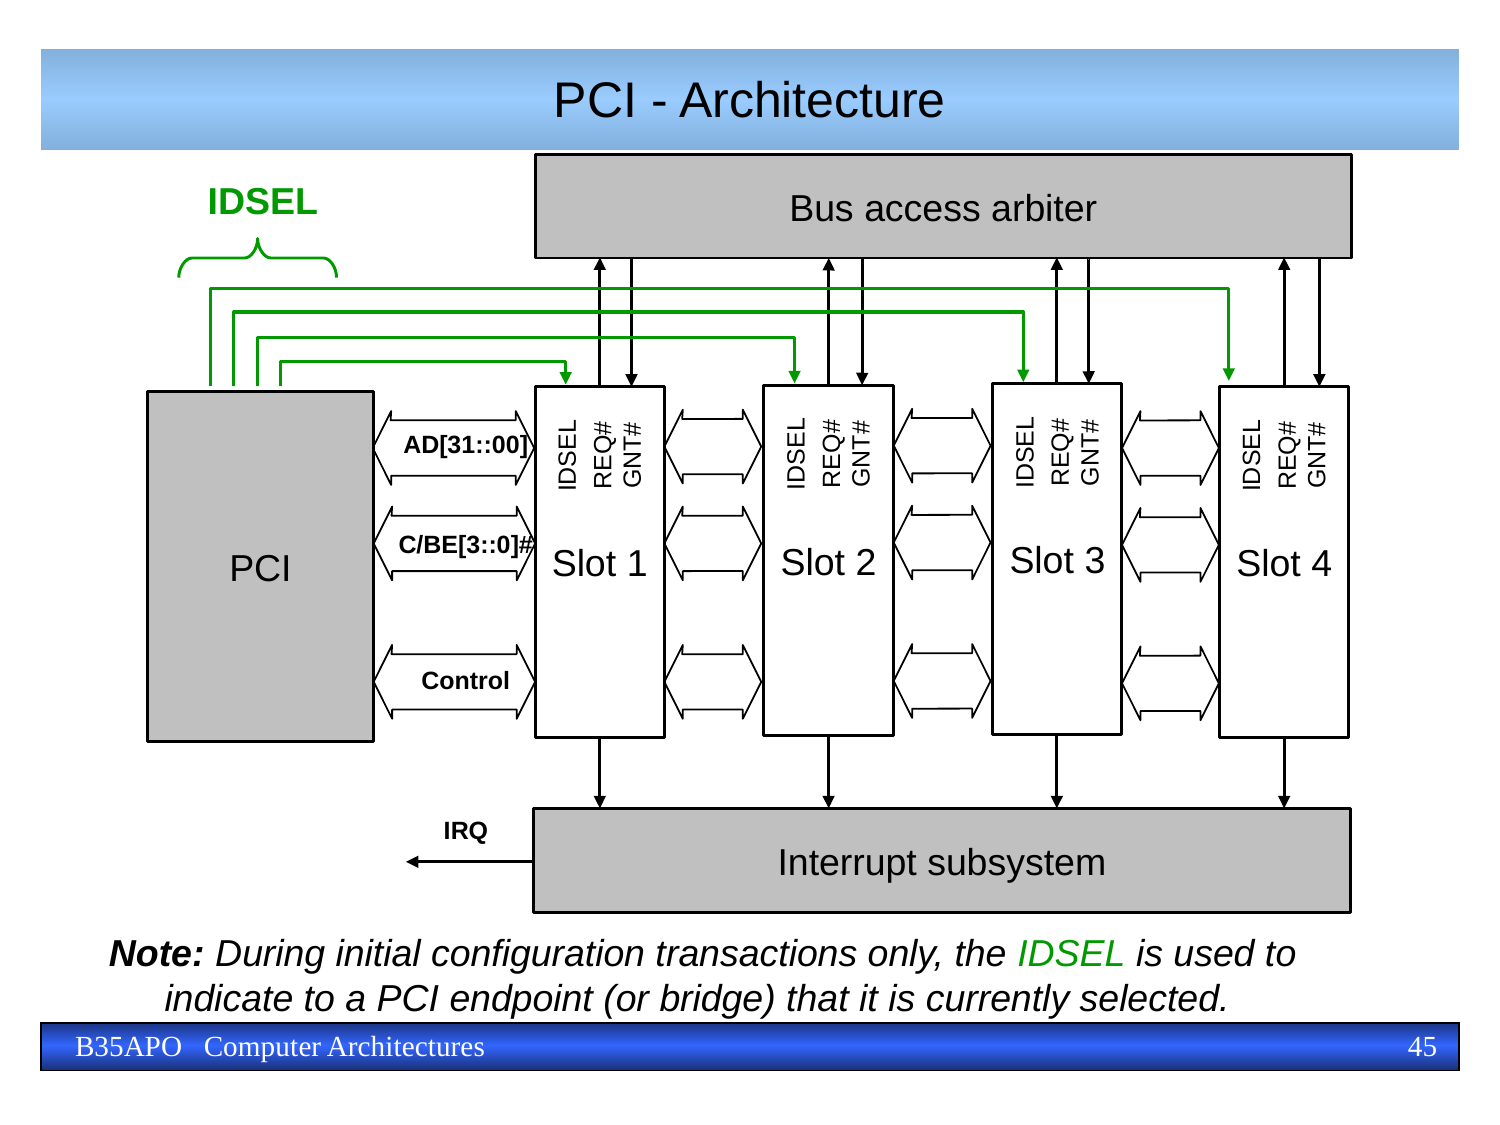

# PCI - Architecture
Bus access arbiter
Slot 3
IDSEL
REQ#
GNT#
Slot 2
IDSEL
REQ#
GNT#
Slot 1
IDSEL
REQ#
GNT#
Slot 4
IDSEL
REQ#
GNT#
PCI
AD[31::00]
C/BE[3::0]#
Control
IRQ
Interrupt subsystem
IDSEL
Note: During initial configuration transactions only, the IDSEL is used to indicate to a PCI endpoint (or bridge) that it is currently selected.
B35APO Computer Architectures
45